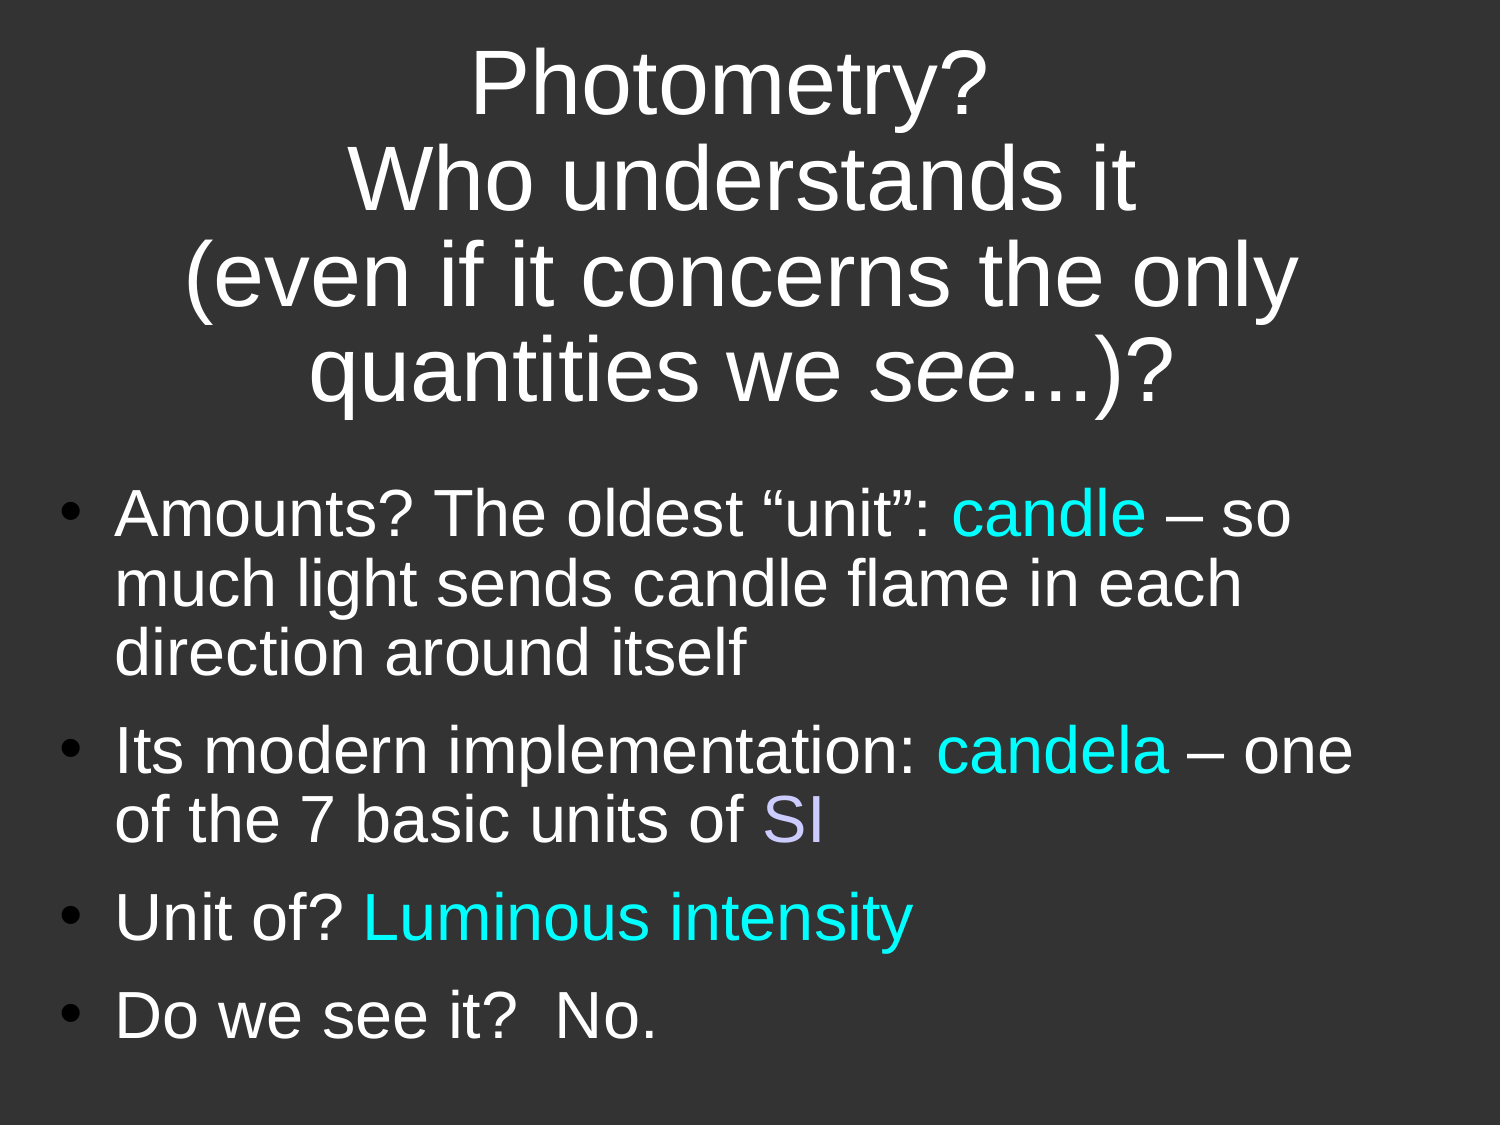

# Photometry? Who understands it (even if it concerns the only quantities we see...)?
Amounts? The oldest “unit”: candle – so much light sends candle flame in each direction around itself
Its modern implementation: candela – one of the 7 basic units of SI
Unit of? Luminous intensity
Do we see it? No.